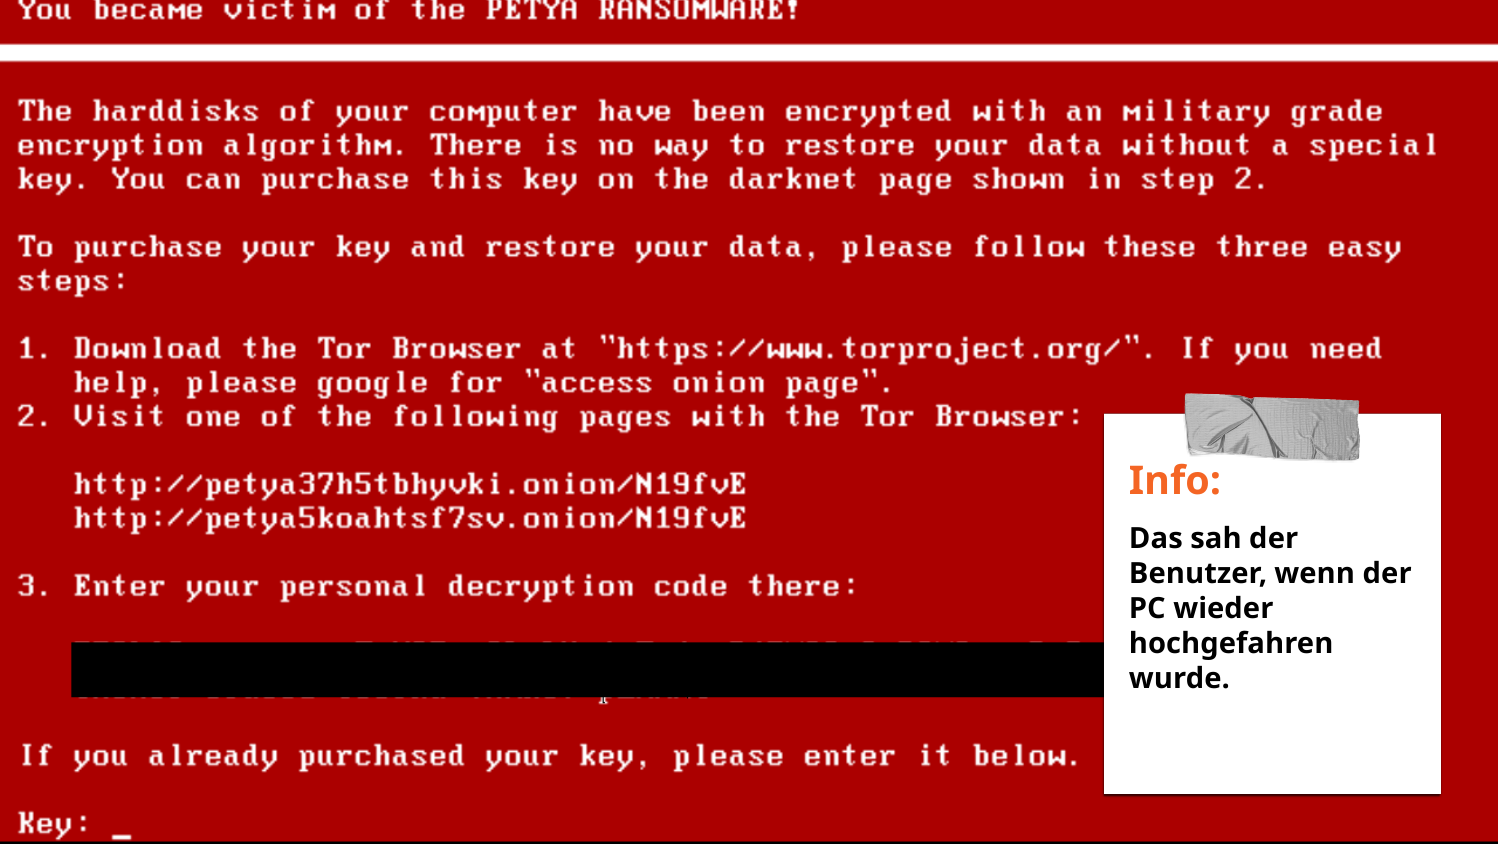

Info:
Das sah der Benutzer, wenn der PC wieder hochgefahren wurde.